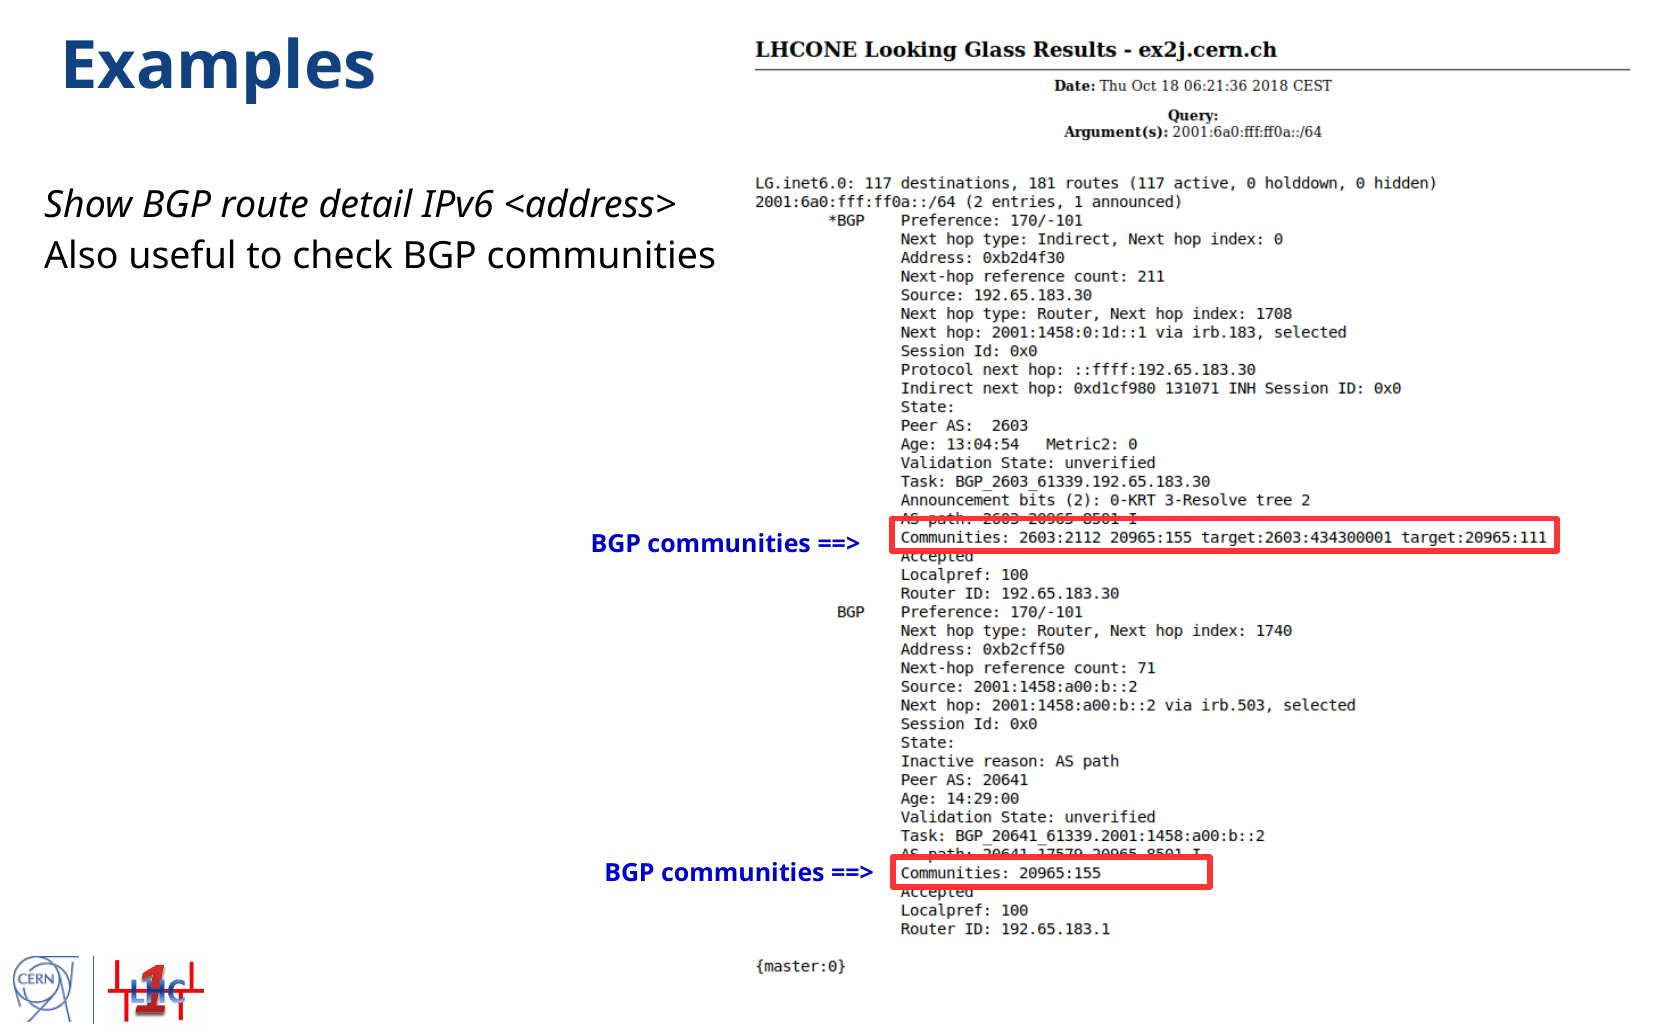

# Examples
Show BGP route detail IPv6 <address>
Also useful to check BGP communities
BGP communities ==>
BGP communities ==>